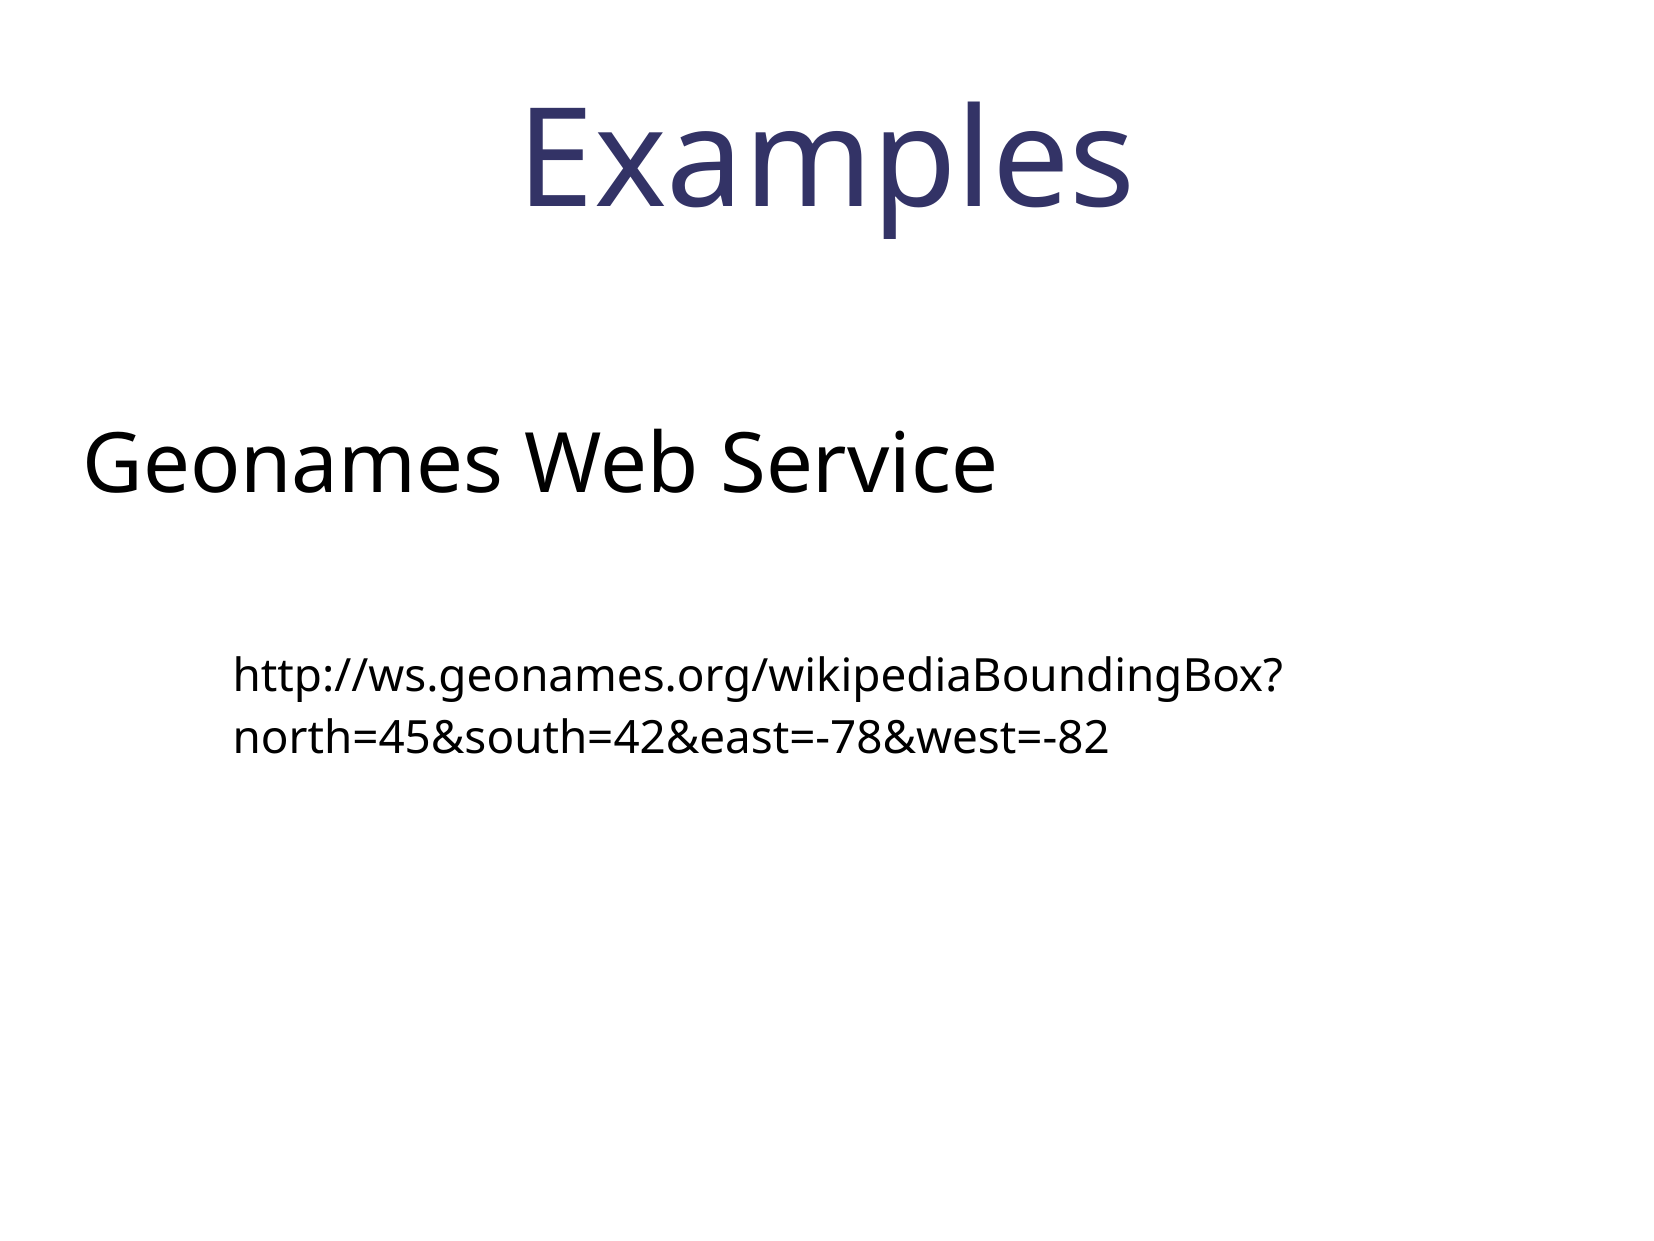

# Examples
Geonames Web Service
		http://ws.geonames.org/wikipediaBoundingBox?
		north=45&south=42&east=-78&west=-82